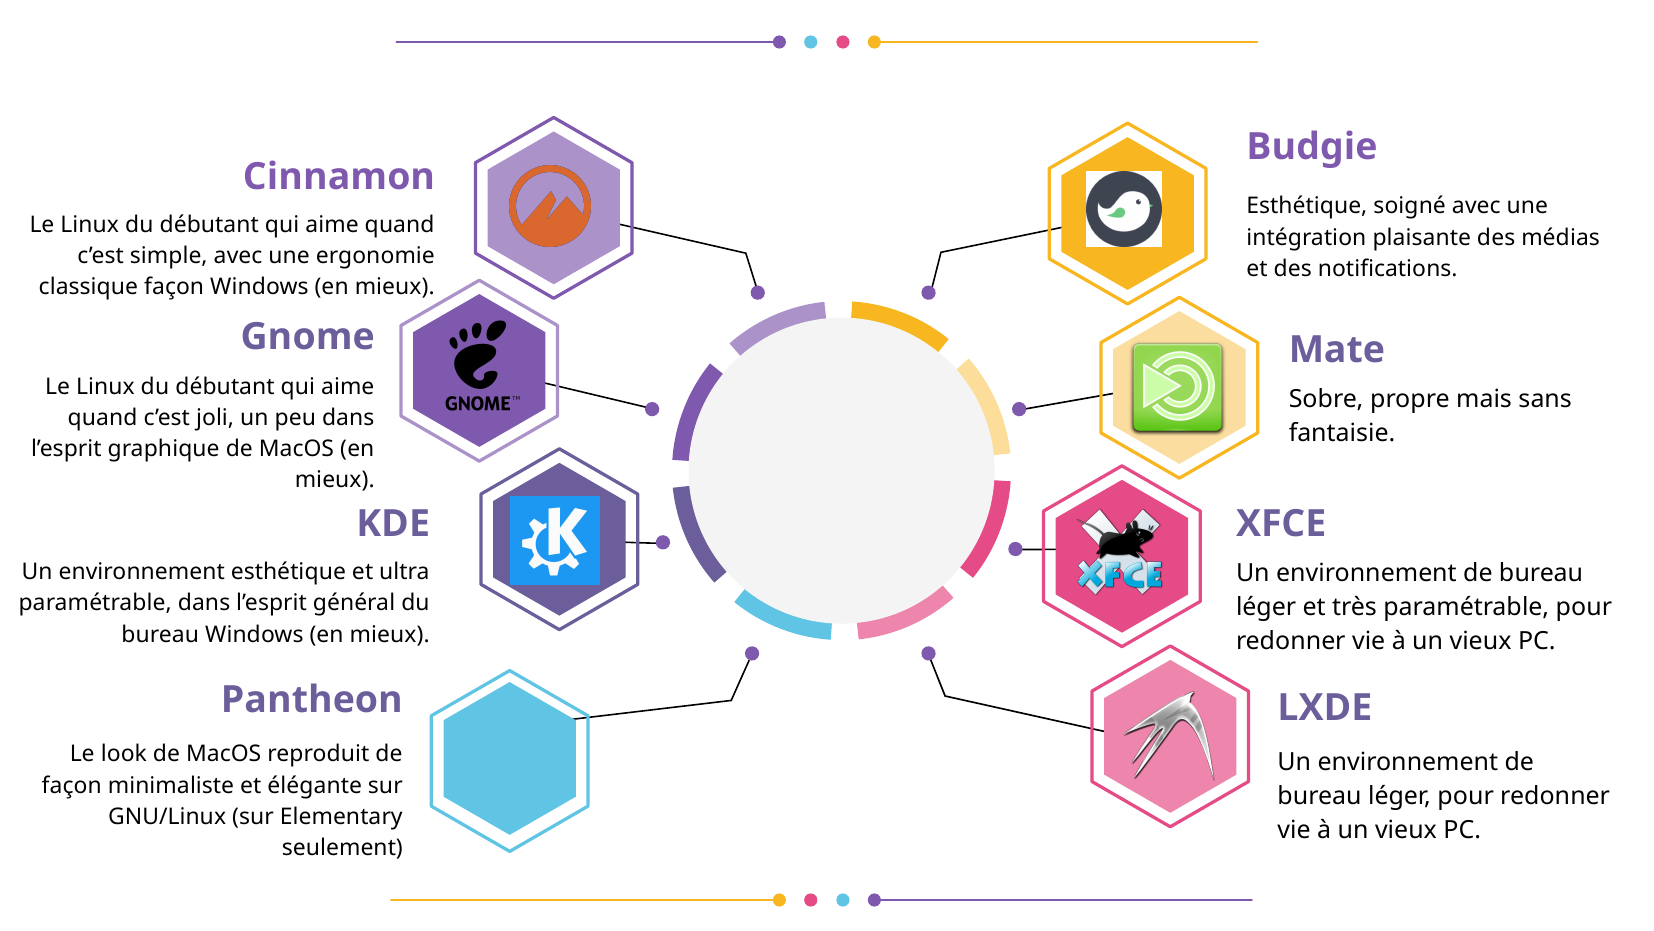

Budgie
# Cinnamon
Esthétique, soigné avec une intégration plaisante des médias et des notifications.
Le Linux du débutant qui aime quand c’est simple, avec une ergonomie classique façon Windows (en mieux).
Gnome
Mate
Le Linux du débutant qui aime quand c’est joli, un peu dans l’esprit graphique de MacOS (en mieux).
Sobre, propre mais sans fantaisie.
KDE
XFCE
Un environnement de bureau léger et très paramétrable, pour redonner vie à un vieux PC.
Un environnement esthétique et ultra paramétrable, dans l’esprit général du bureau Windows (en mieux).
Pantheon
LXDE
Le look de MacOS reproduit de façon minimaliste et élégante sur GNU/Linux (sur Elementary seulement)
Un environnement de bureau léger, pour redonner vie à un vieux PC.